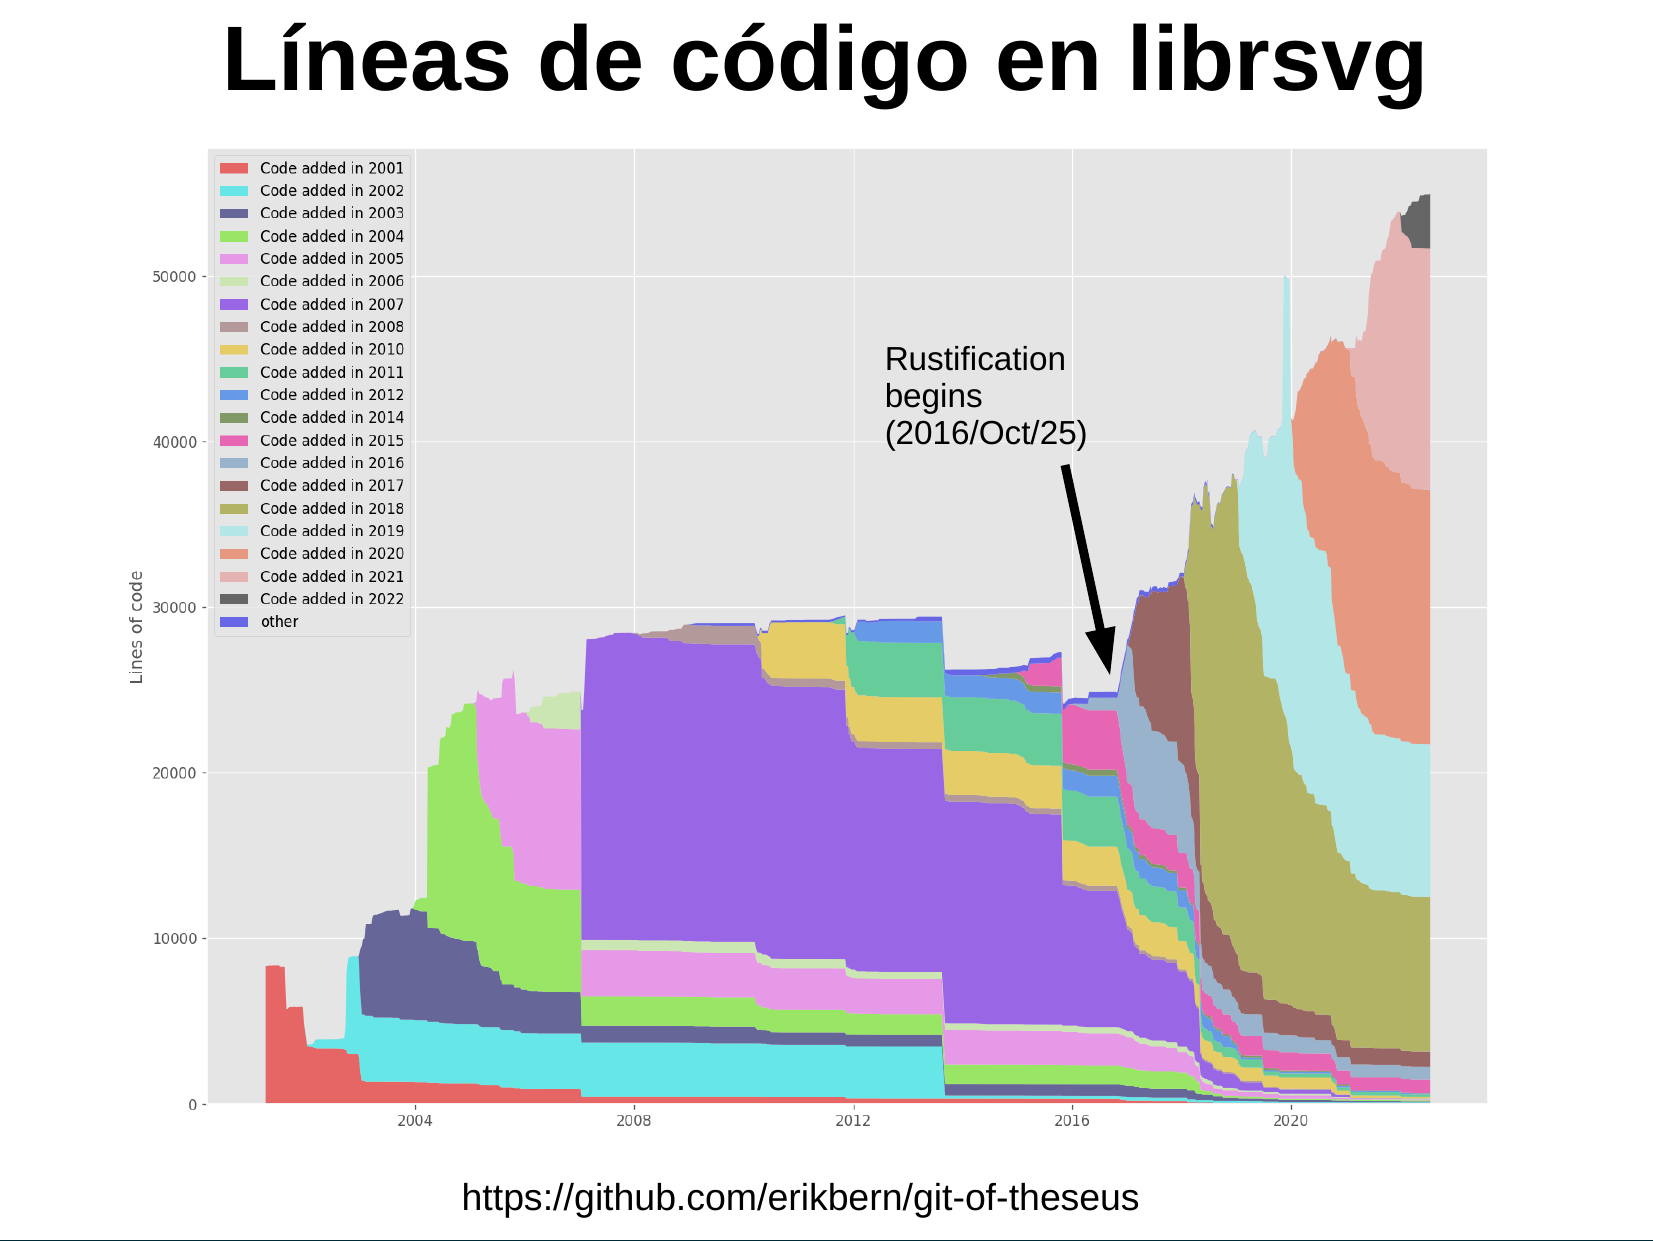

# Líneas de código en librsvg
Rustification begins (2016/Oct/25)
https://github.com/erikbern/git-of-theseus